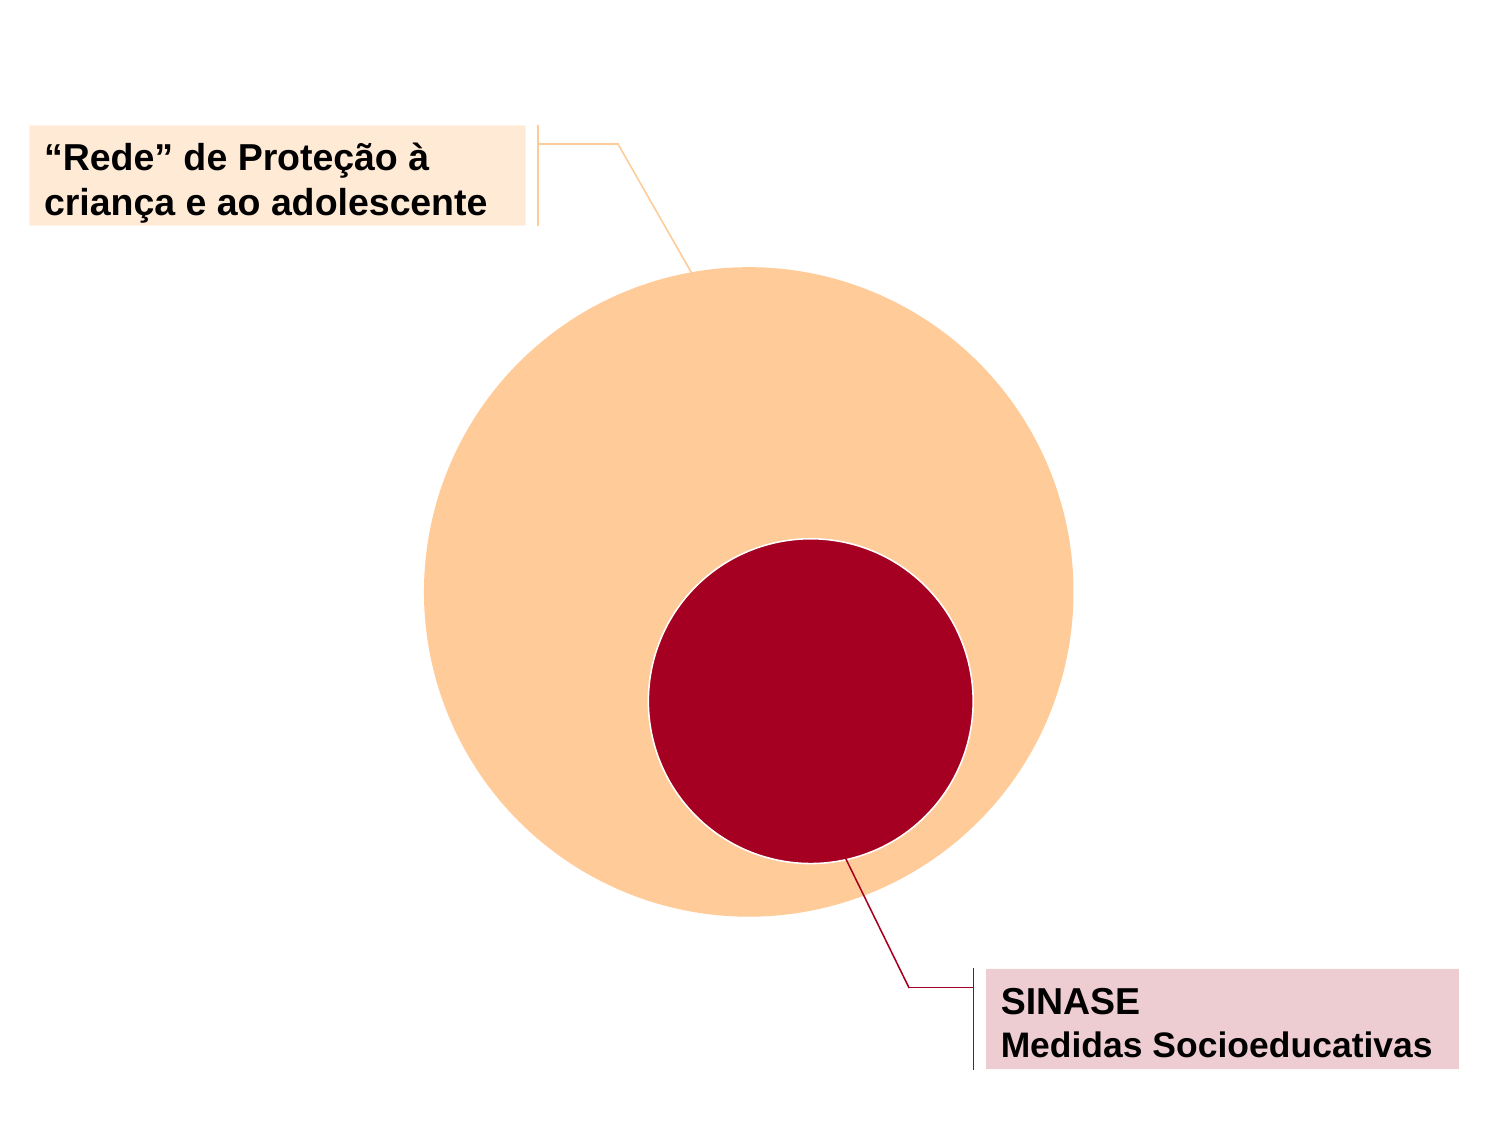

“Rede” de Proteção à criança e ao adolescente
SINASE
Medidas Socioeducativas